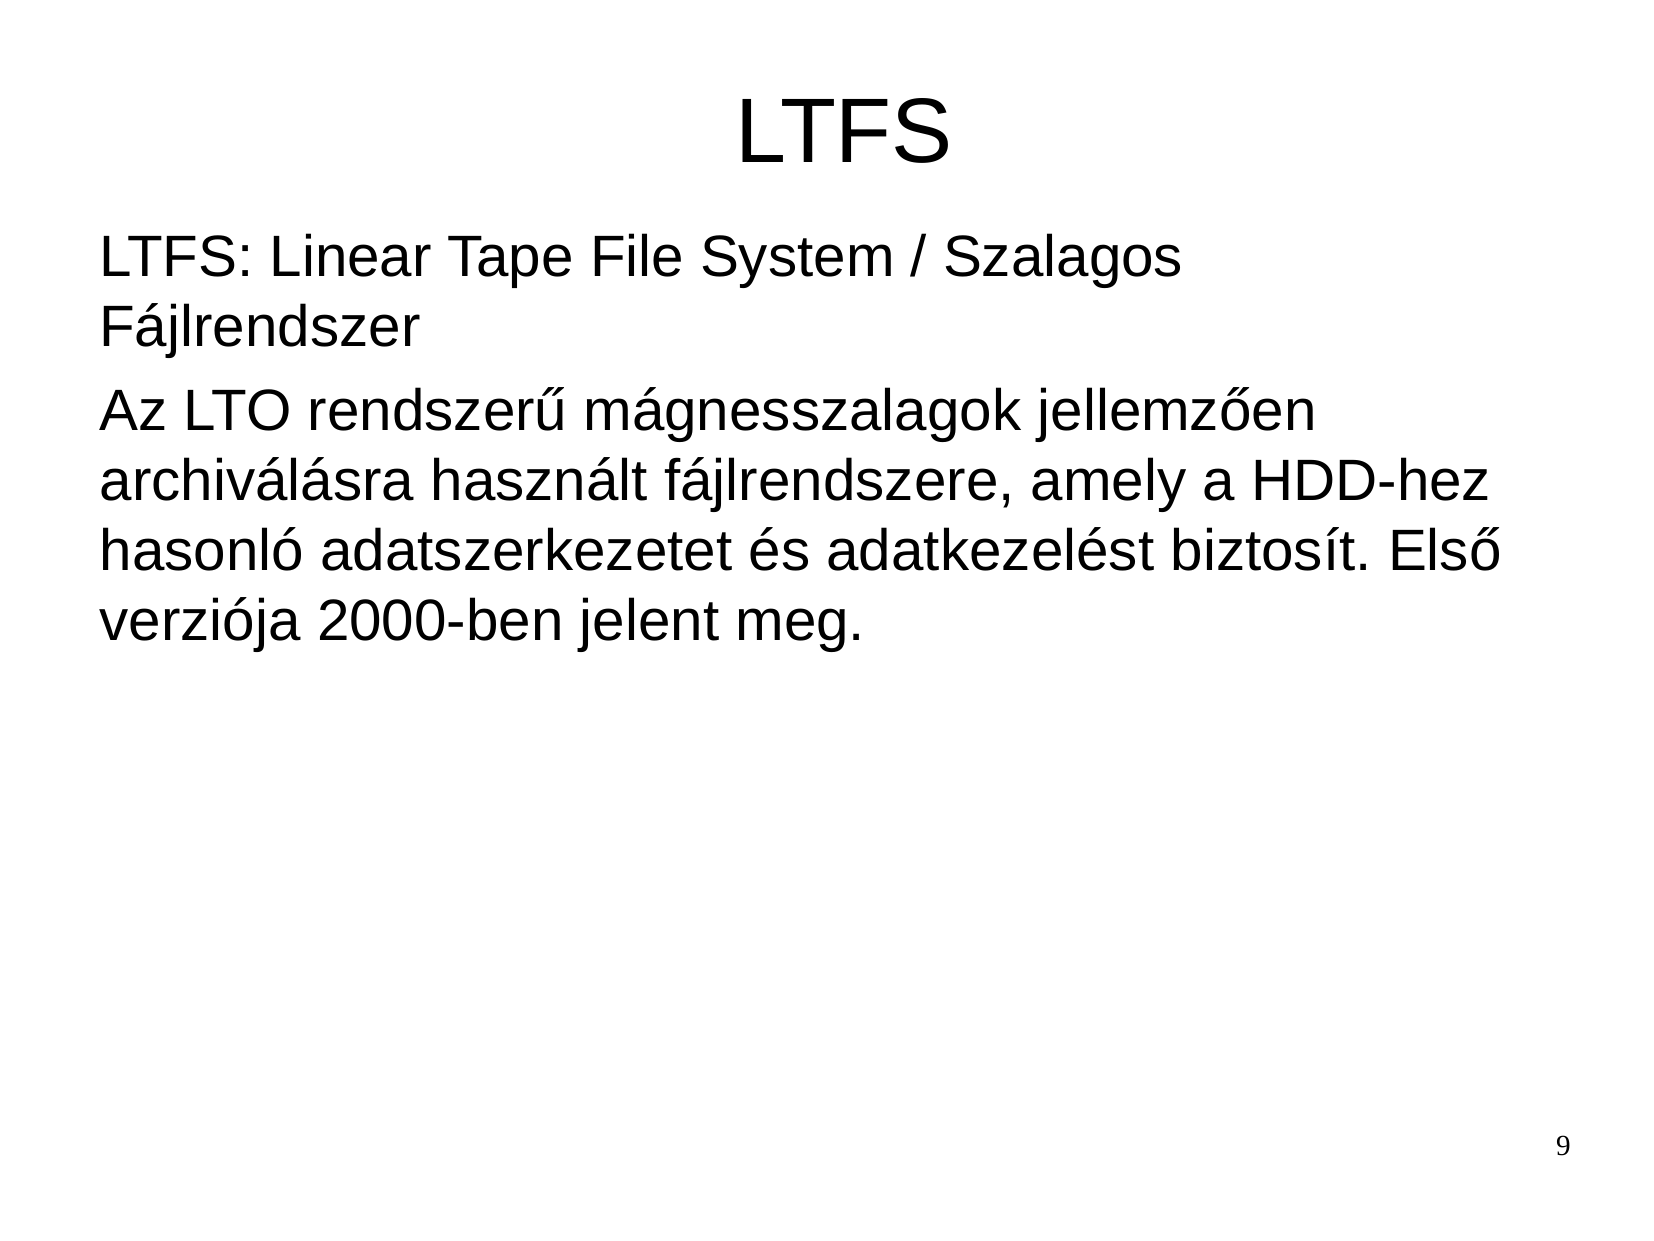

# LTFS
LTFS: Linear Tape File System / Szalagos Fájlrendszer
Az LTO rendszerű mágnesszalagok jellemzően archiválásra használt fájlrendszere, amely a HDD-hez hasonló adatszerkezetet és adatkezelést biztosít. Első verziója 2000-ben jelent meg.
9